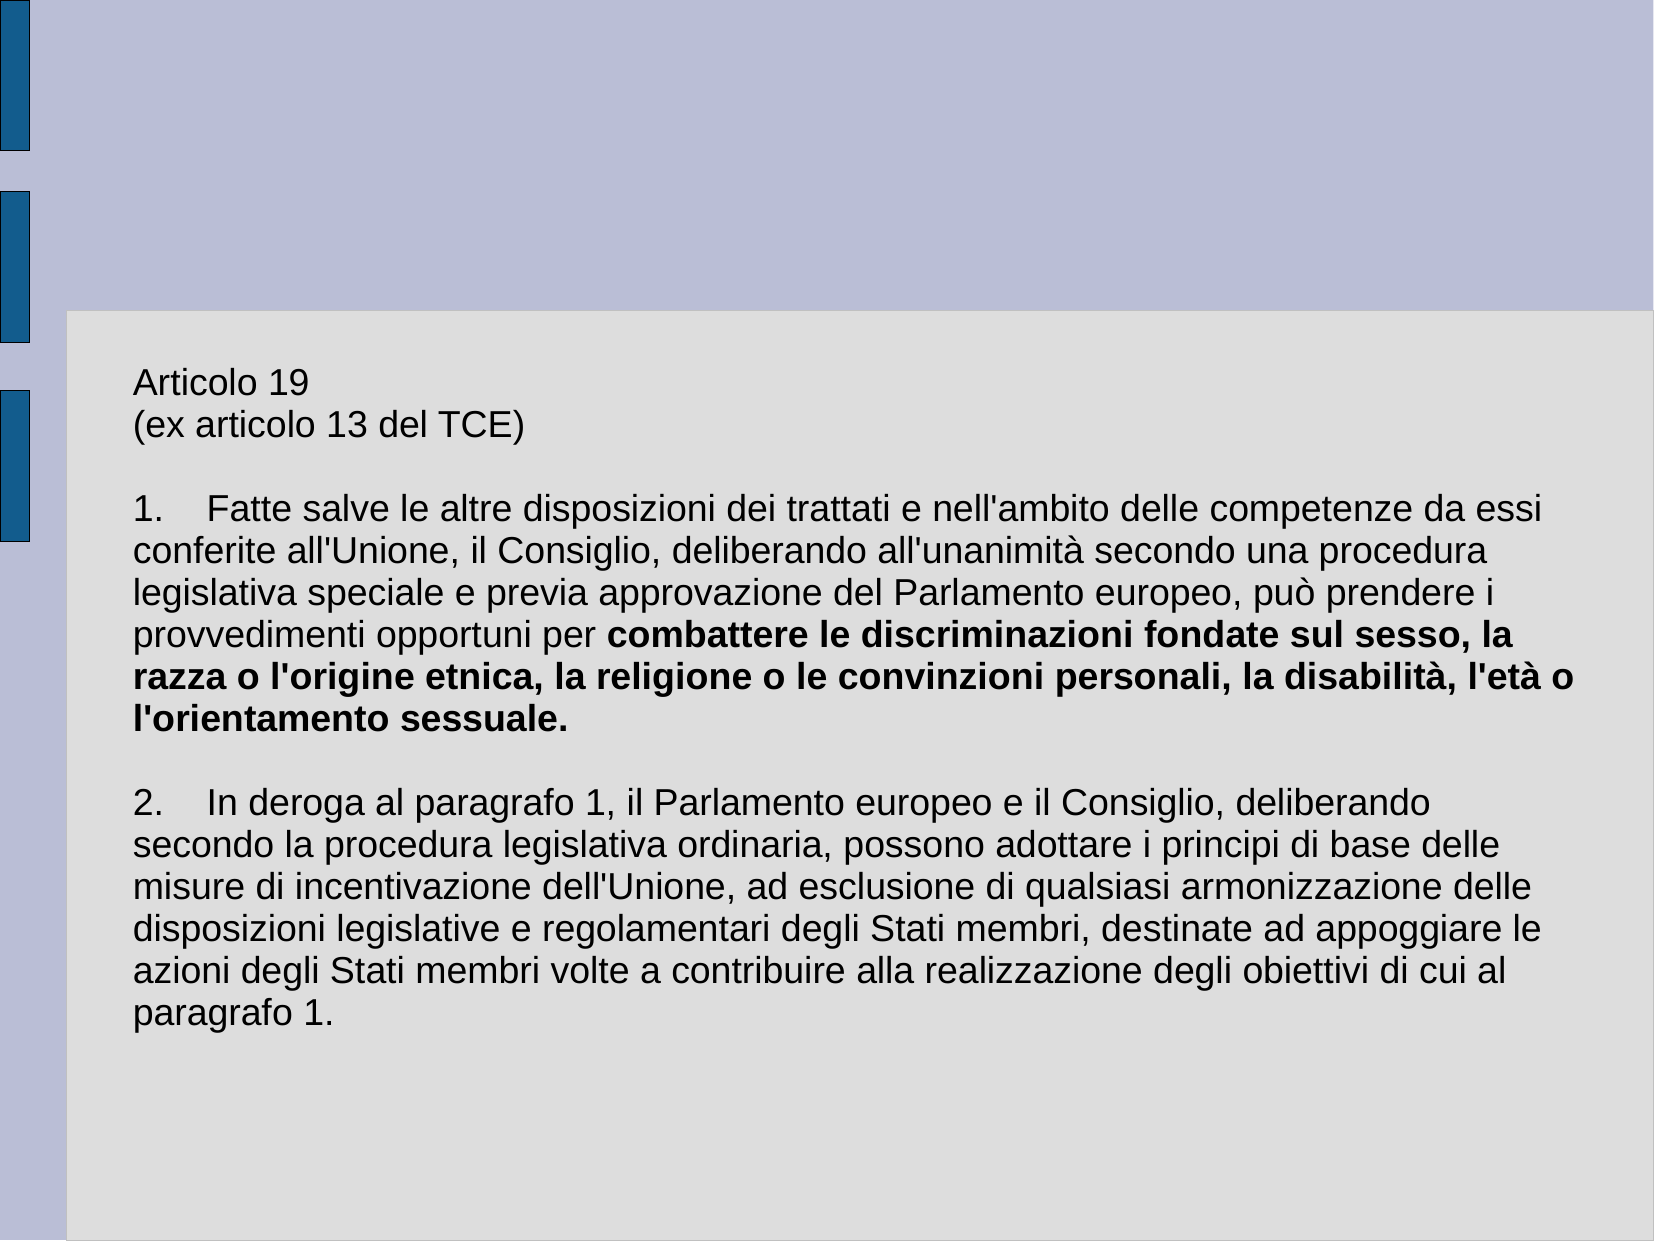

Articolo 19
(ex articolo 13 del TCE)
1.	Fatte salve le altre disposizioni dei trattati e nell'ambito delle competenze da essi conferite all'Unione, il Consiglio, deliberando all'unanimità secondo una procedura legislativa speciale e previa approvazione del Parlamento europeo, può prendere i provvedimenti opportuni per combattere le discriminazioni fondate sul sesso, la razza o l'origine etnica, la religione o le convinzioni personali, la disabilità, l'età o l'orientamento sessuale.
2.	In deroga al paragrafo 1, il Parlamento europeo e il Consiglio, deliberando secondo la procedura legislativa ordinaria, possono adottare i principi di base delle misure di incentivazione dell'Unione, ad esclusione di qualsiasi armonizzazione delle disposizioni legislative e regolamentari degli Stati membri, destinate ad appoggiare le azioni degli Stati membri volte a contribuire alla realizzazione degli obiettivi di cui al paragrafo 1.